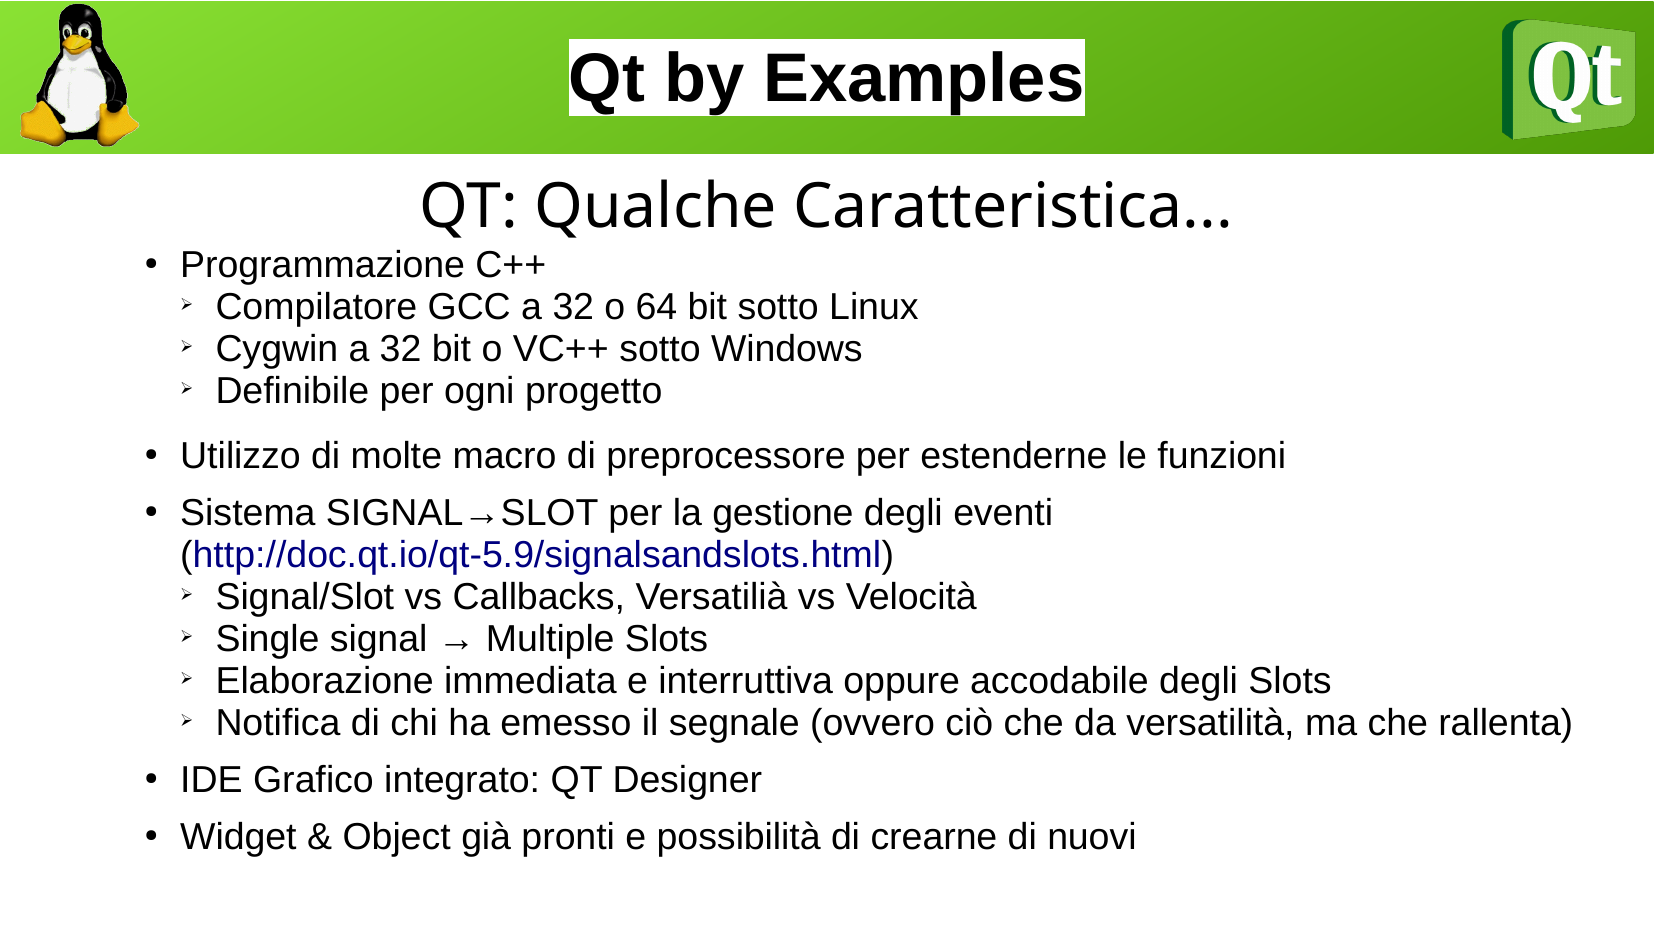

# Qt by Examples
QT: Qualche Caratteristica...
Programmazione C++
Compilatore GCC a 32 o 64 bit sotto Linux
Cygwin a 32 bit o VC++ sotto Windows
Definibile per ogni progetto
Utilizzo di molte macro di preprocessore per estenderne le funzioni
Sistema SIGNAL→SLOT per la gestione degli eventi
(http://doc.qt.io/qt-5.9/signalsandslots.html)
Signal/Slot vs Callbacks, Versatilià vs Velocità
Single signal → Multiple Slots
Elaborazione immediata e interruttiva oppure accodabile degli Slots
Notifica di chi ha emesso il segnale (ovvero ciò che da versatilità, ma che rallenta)
IDE Grafico integrato: QT Designer
Widget & Object già pronti e possibilità di crearne di nuovi